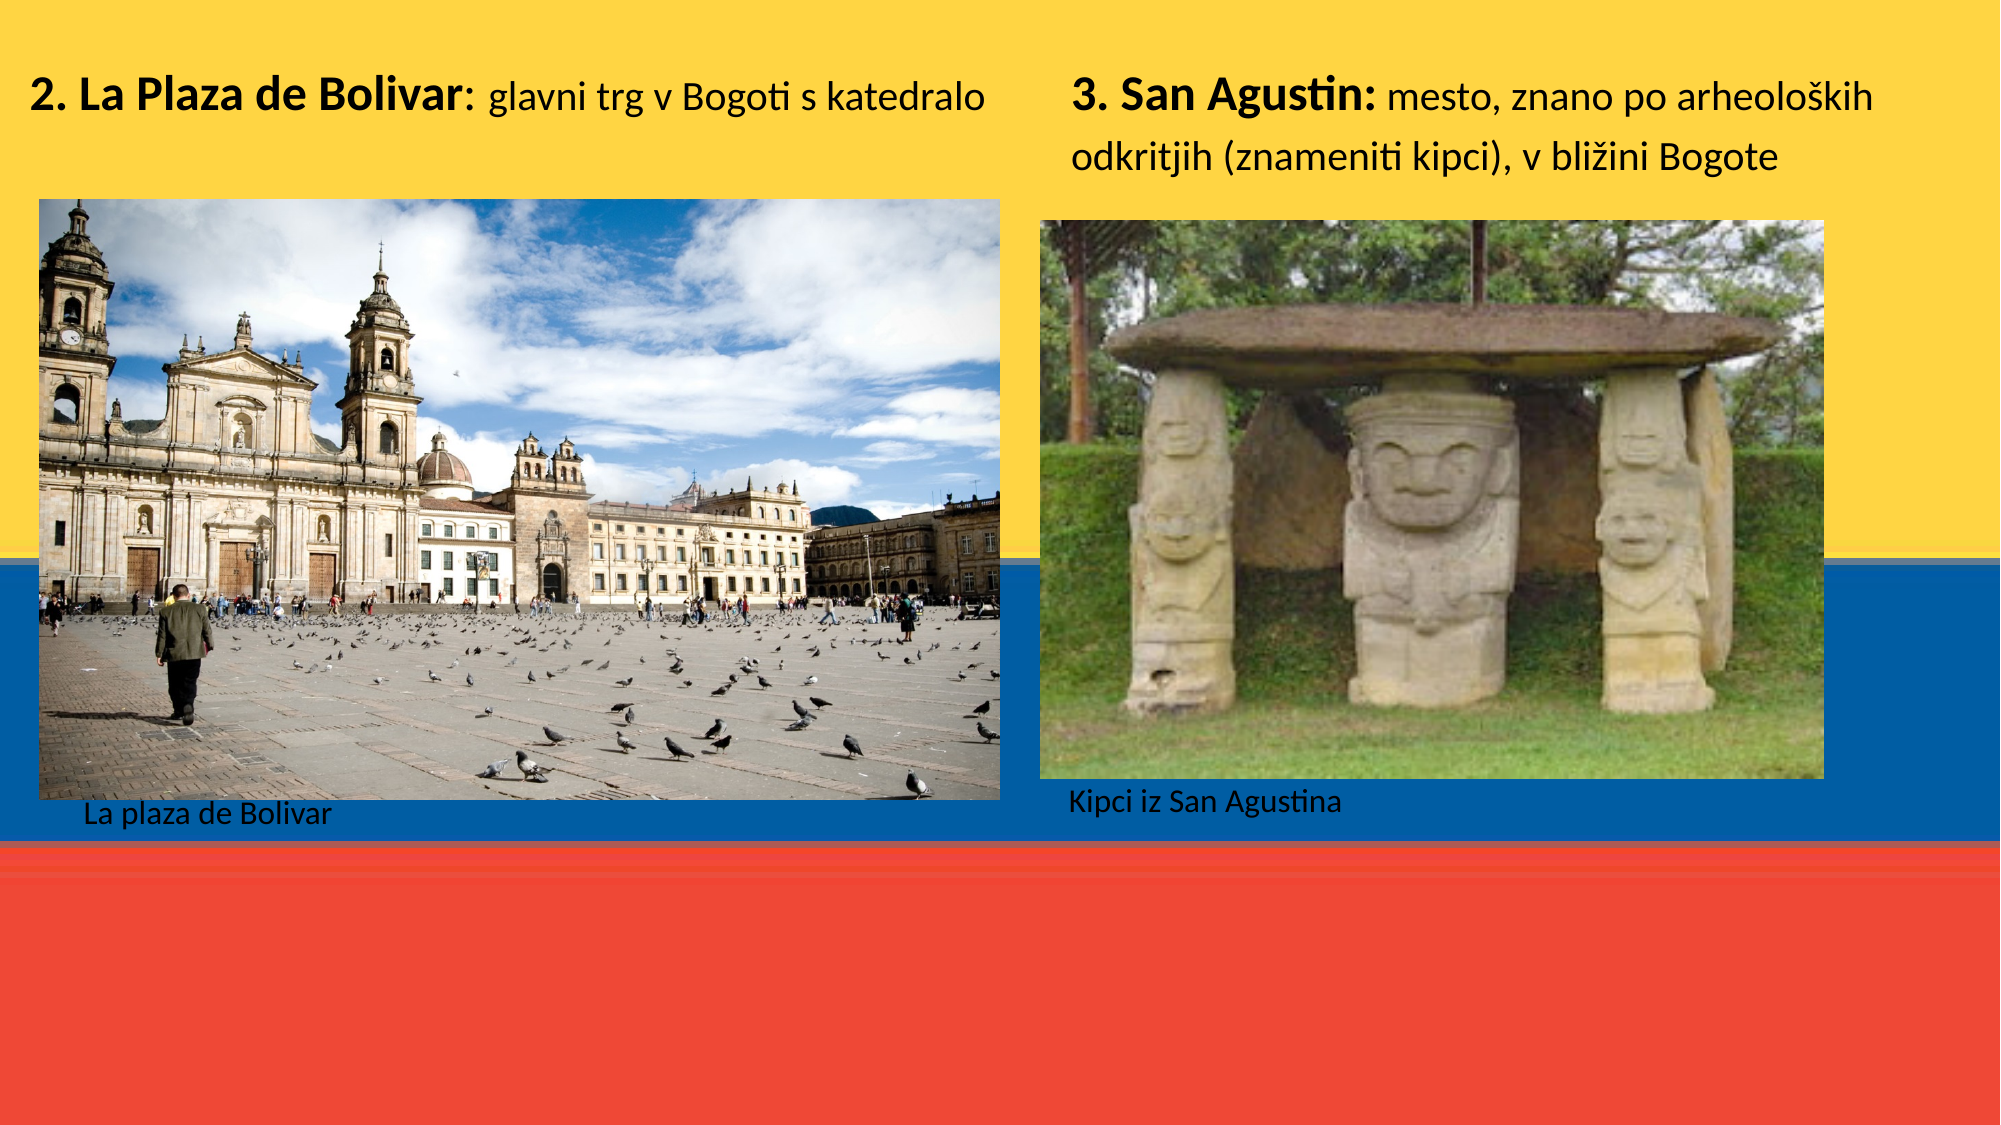

2. La Plaza de Bolivar: glavni trg v Bogoti s katedralo
3. San Agustin: mesto, znano po arheoloških odkritjih (znameniti kipci), v bližini Bogote
Kipci iz San Agustina
La plaza de Bolivar